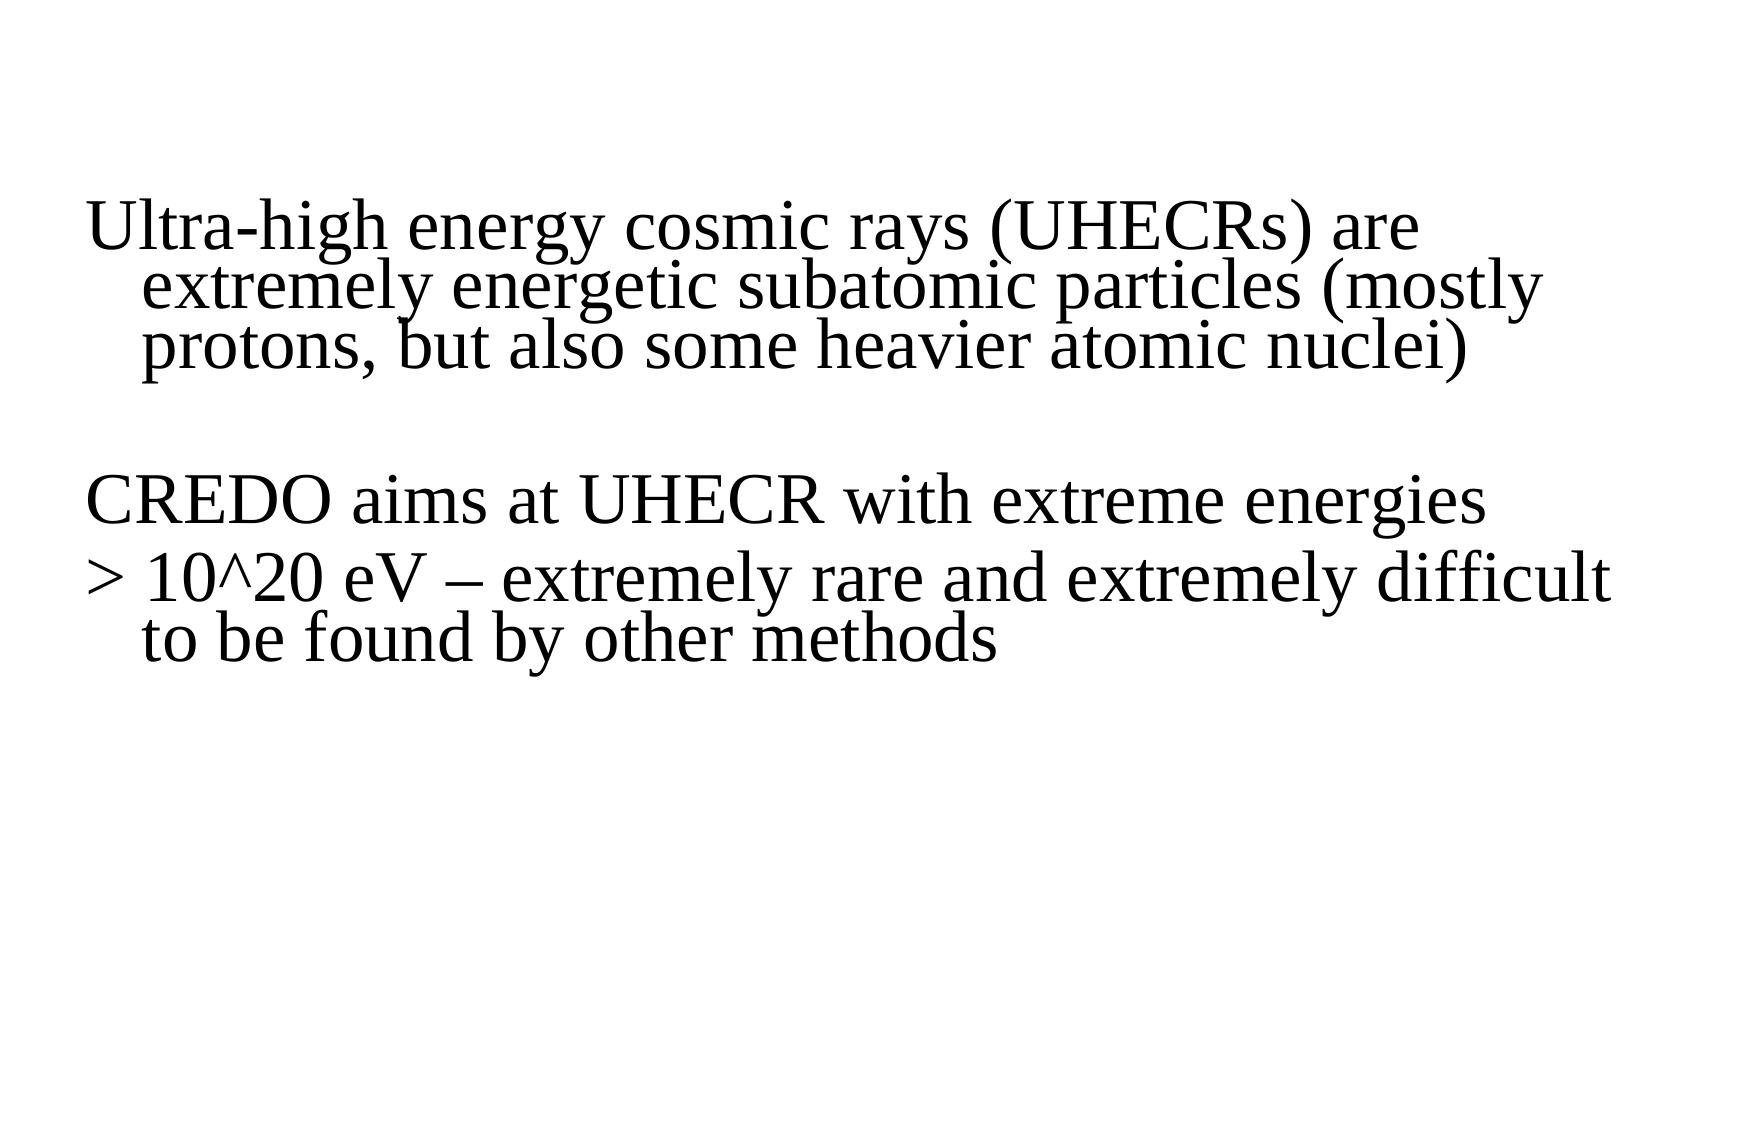

# Ultra-high energy cosmic rays (UHECRs) are extremely energetic subatomic particles (mostly protons, but also some heavier atomic nuclei)
CREDO aims at UHECR with extreme energies
> 10^20 eV – extremely rare and extremely difficult to be found by other methods